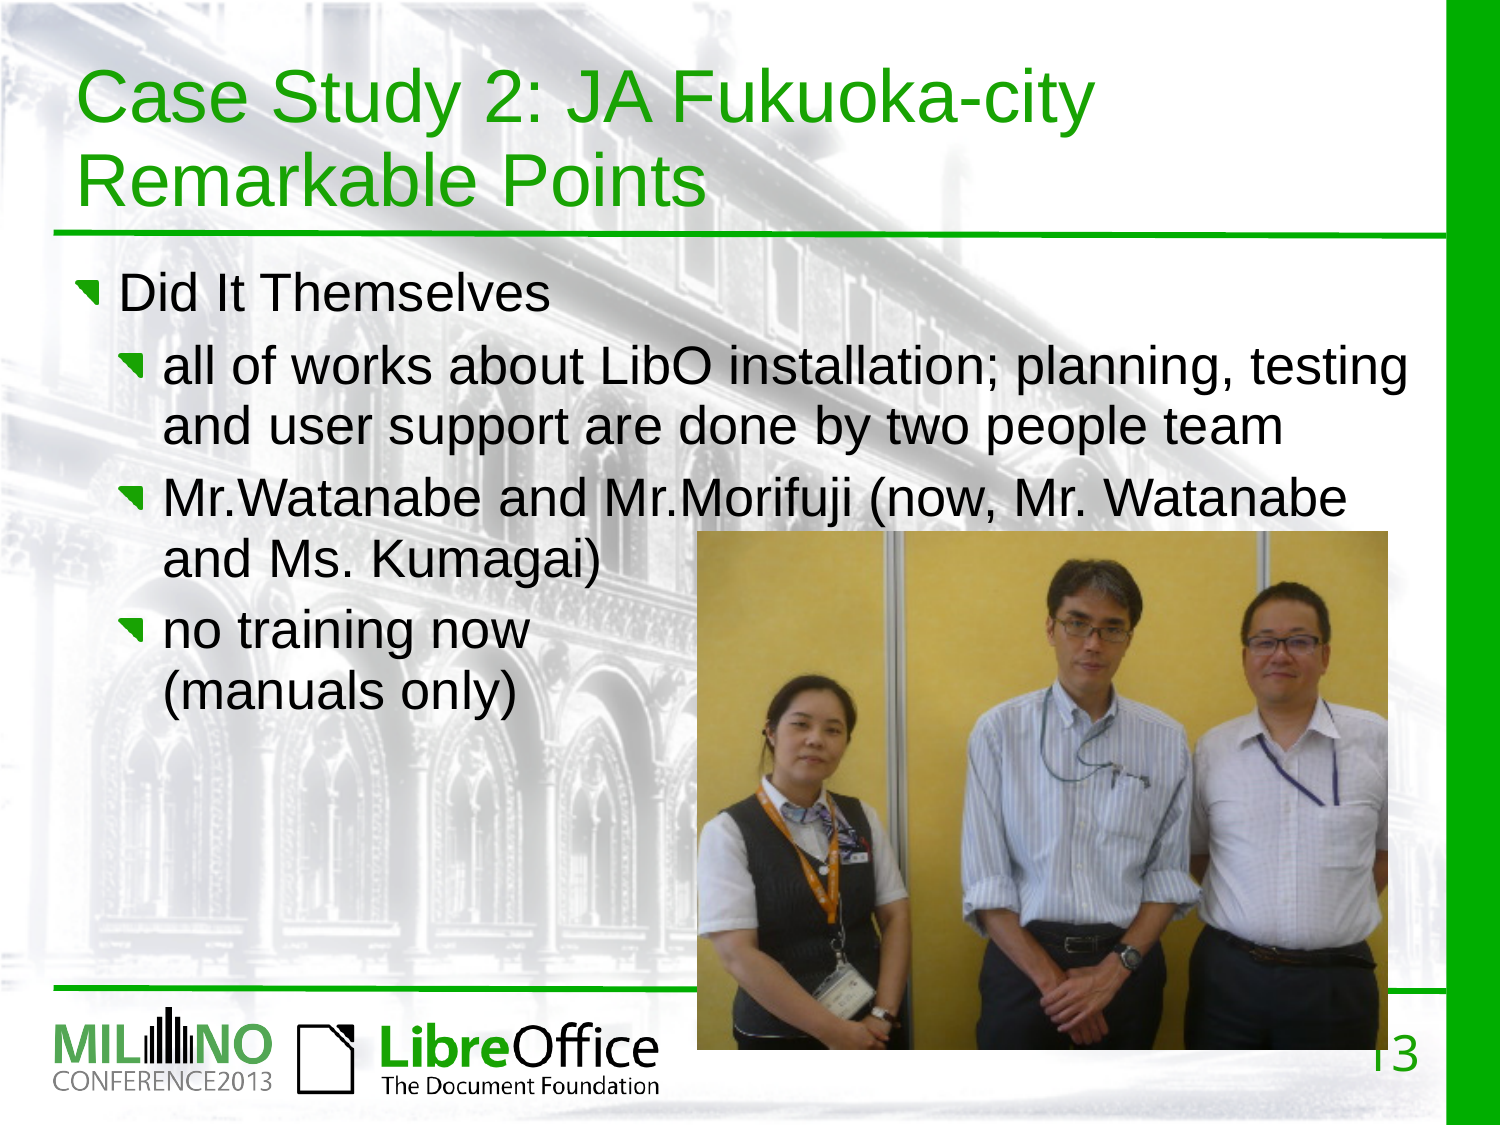

# Case Study 2: JA Fukuoka-city Remarkable Points
Did It Themselves
all of works about LibO installation; planning, testing and user support are done by two people team
Mr.Watanabe and Mr.Morifuji (now, Mr. Watanabe and Ms. Kumagai)
no training now
(manuals only)
13